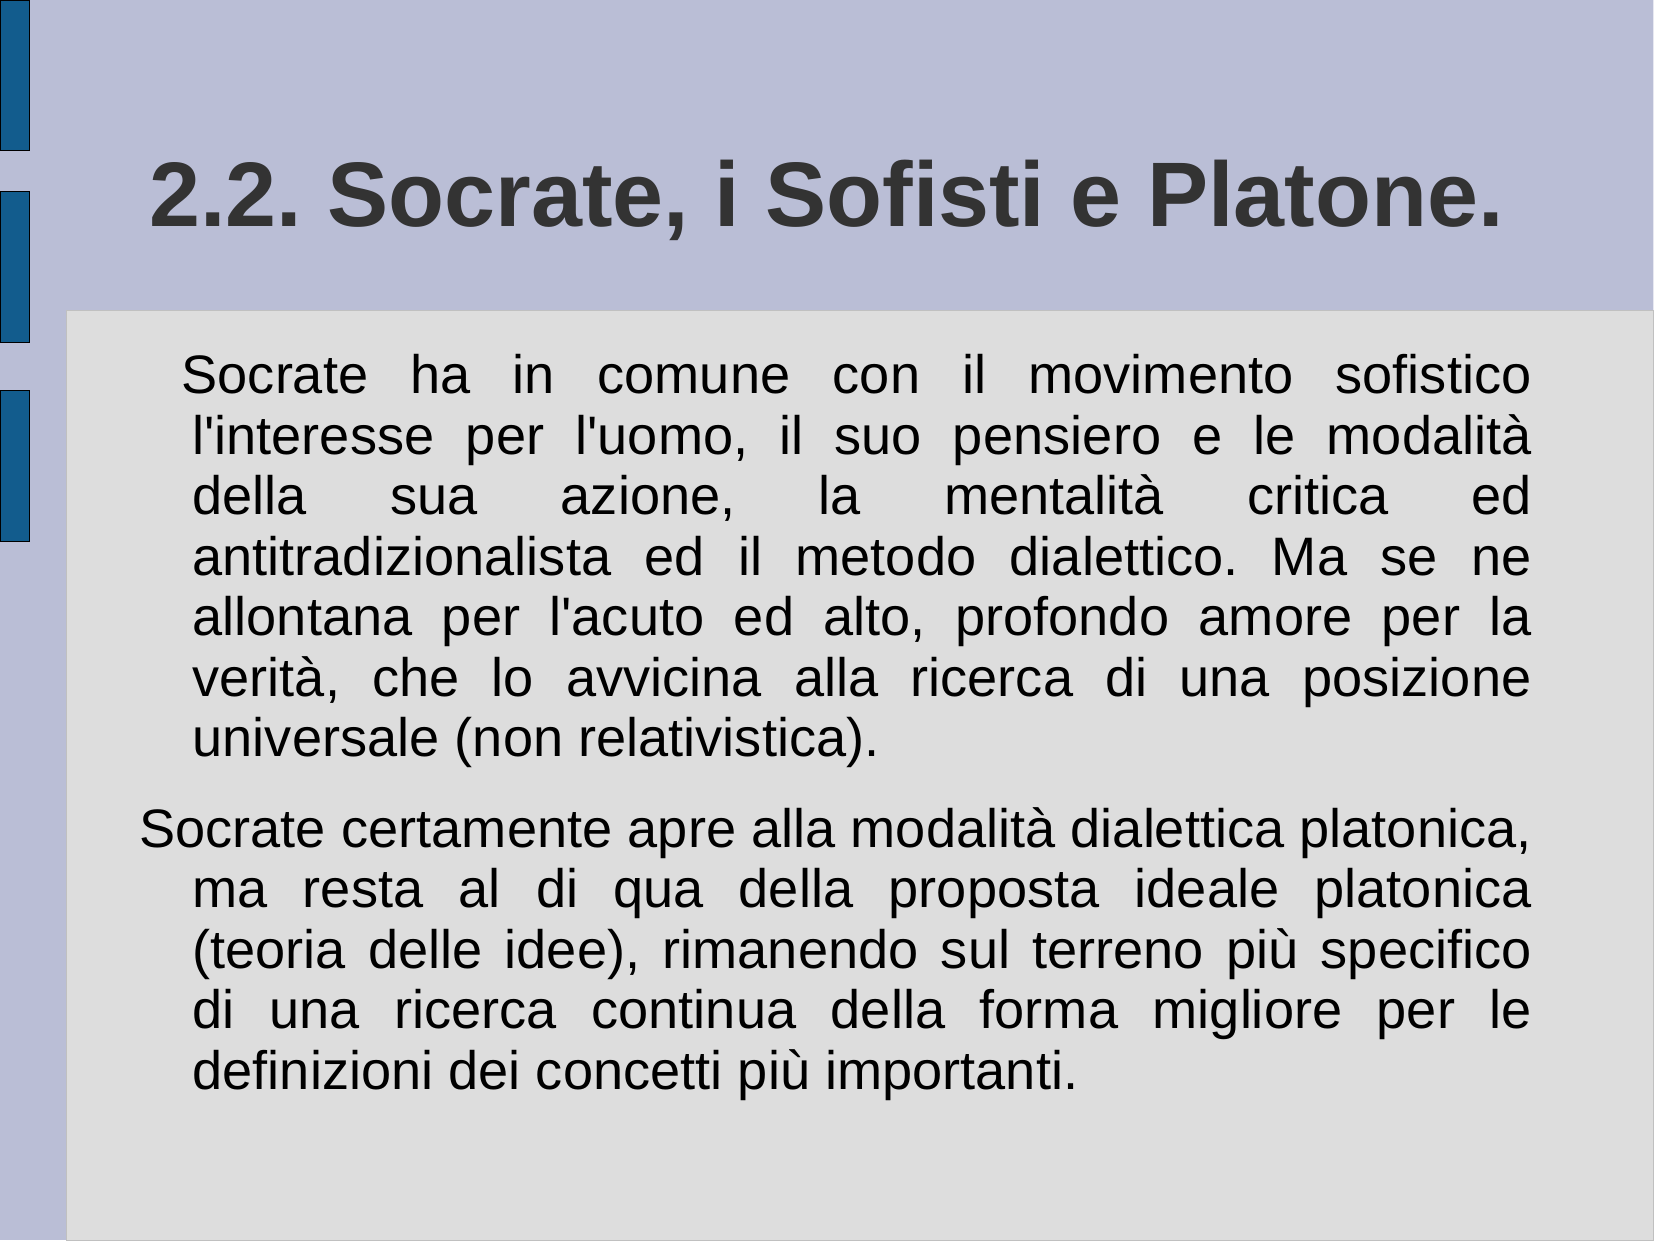

# 2.2. Socrate, i Sofisti e Platone.
 Socrate ha in comune con il movimento sofistico l'interesse per l'uomo, il suo pensiero e le modalità della sua azione, la mentalità critica ed antitradizionalista ed il metodo dialettico. Ma se ne allontana per l'acuto ed alto, profondo amore per la verità, che lo avvicina alla ricerca di una posizione universale (non relativistica).
Socrate certamente apre alla modalità dialettica platonica, ma resta al di qua della proposta ideale platonica (teoria delle idee), rimanendo sul terreno più specifico di una ricerca continua della forma migliore per le definizioni dei concetti più importanti.